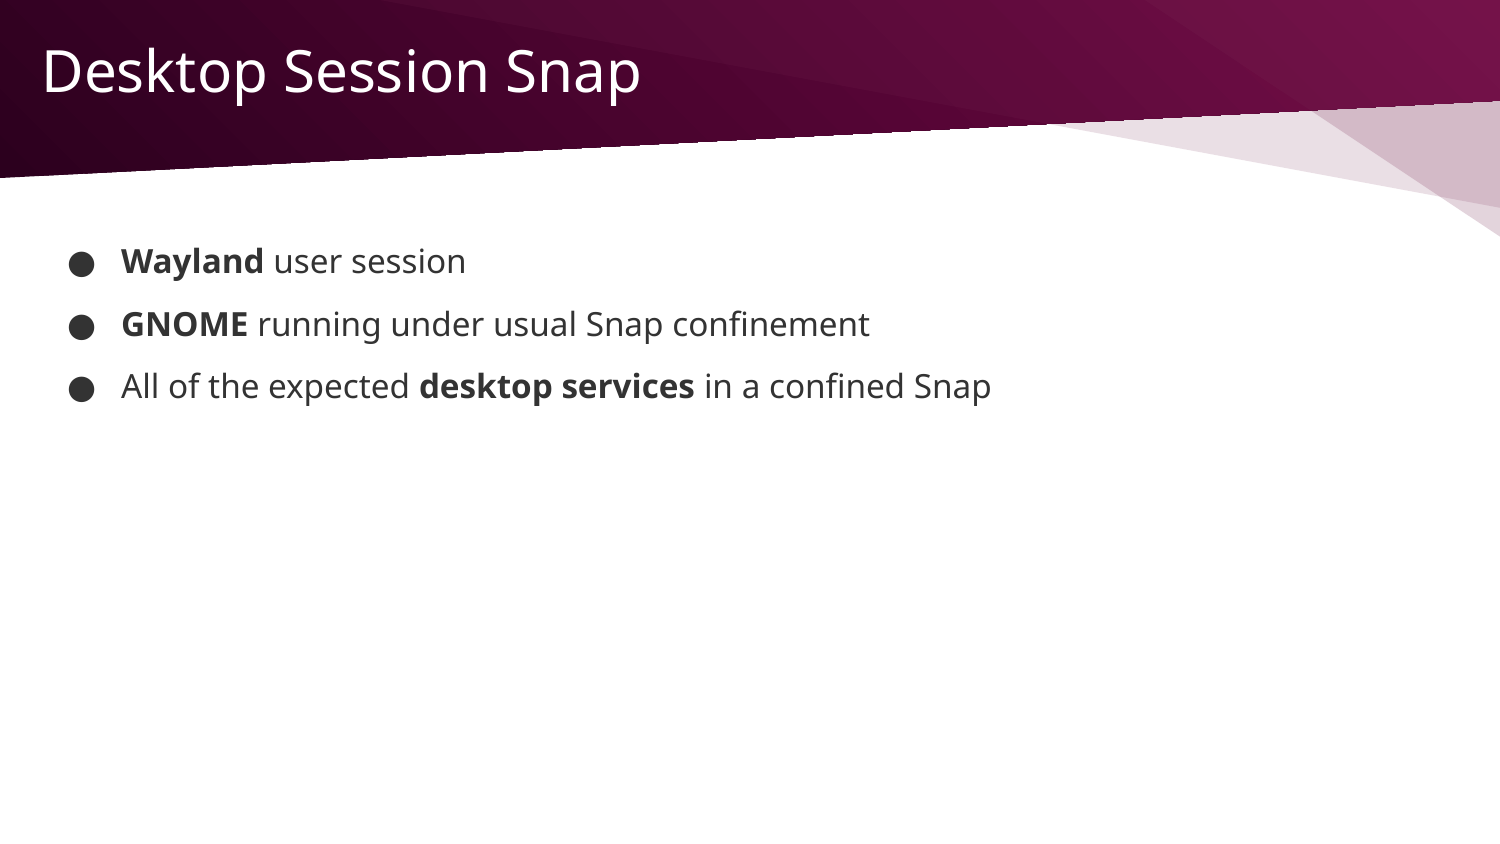

Desktop Session Snap
# Wayland user session
GNOME running under usual Snap confinement
All of the expected desktop services in a confined Snap